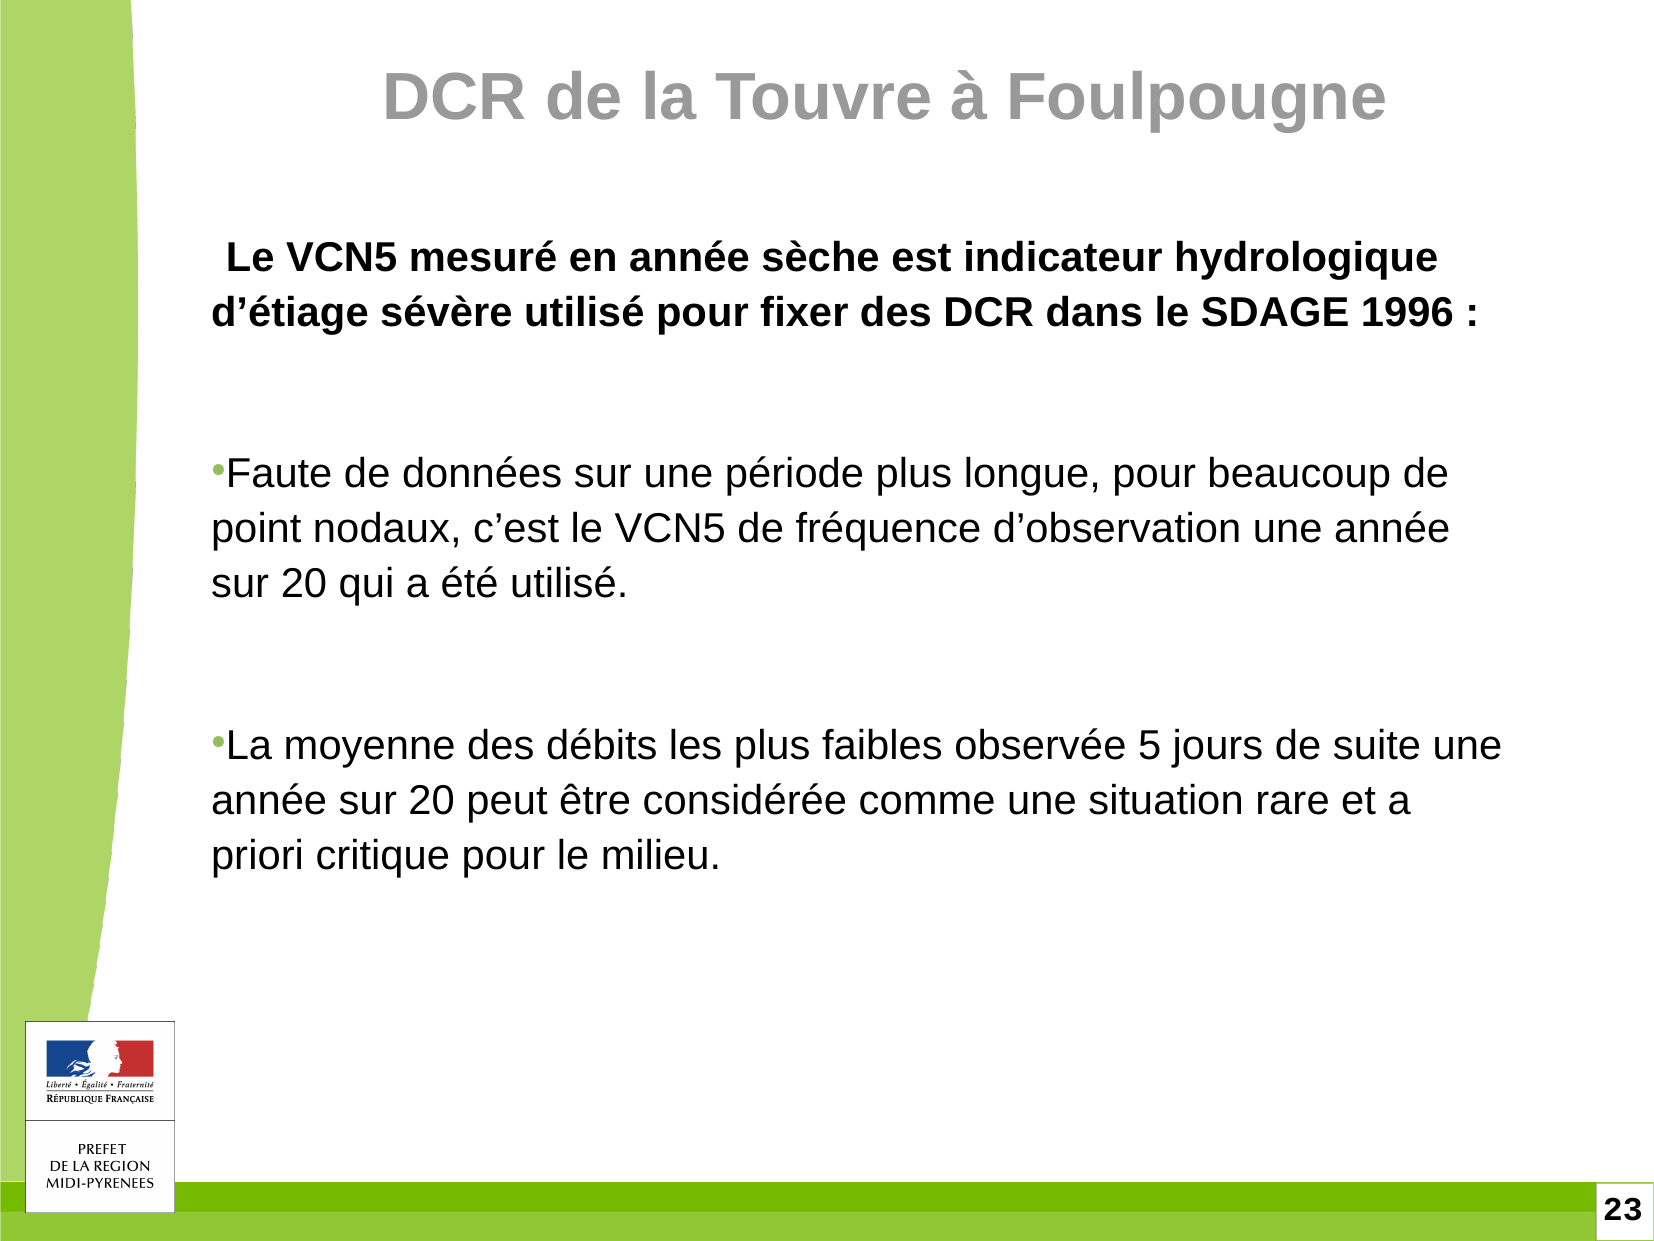

# DCR de la Touvre à Foulpougne
Le VCN5 mesuré en année sèche est indicateur hydrologique d’étiage sévère utilisé pour fixer des DCR dans le SDAGE 1996 :
Faute de données sur une période plus longue, pour beaucoup de point nodaux, c’est le VCN5 de fréquence d’observation une année sur 20 qui a été utilisé.
La moyenne des débits les plus faibles observée 5 jours de suite une année sur 20 peut être considérée comme une situation rare et a priori critique pour le milieu.
23